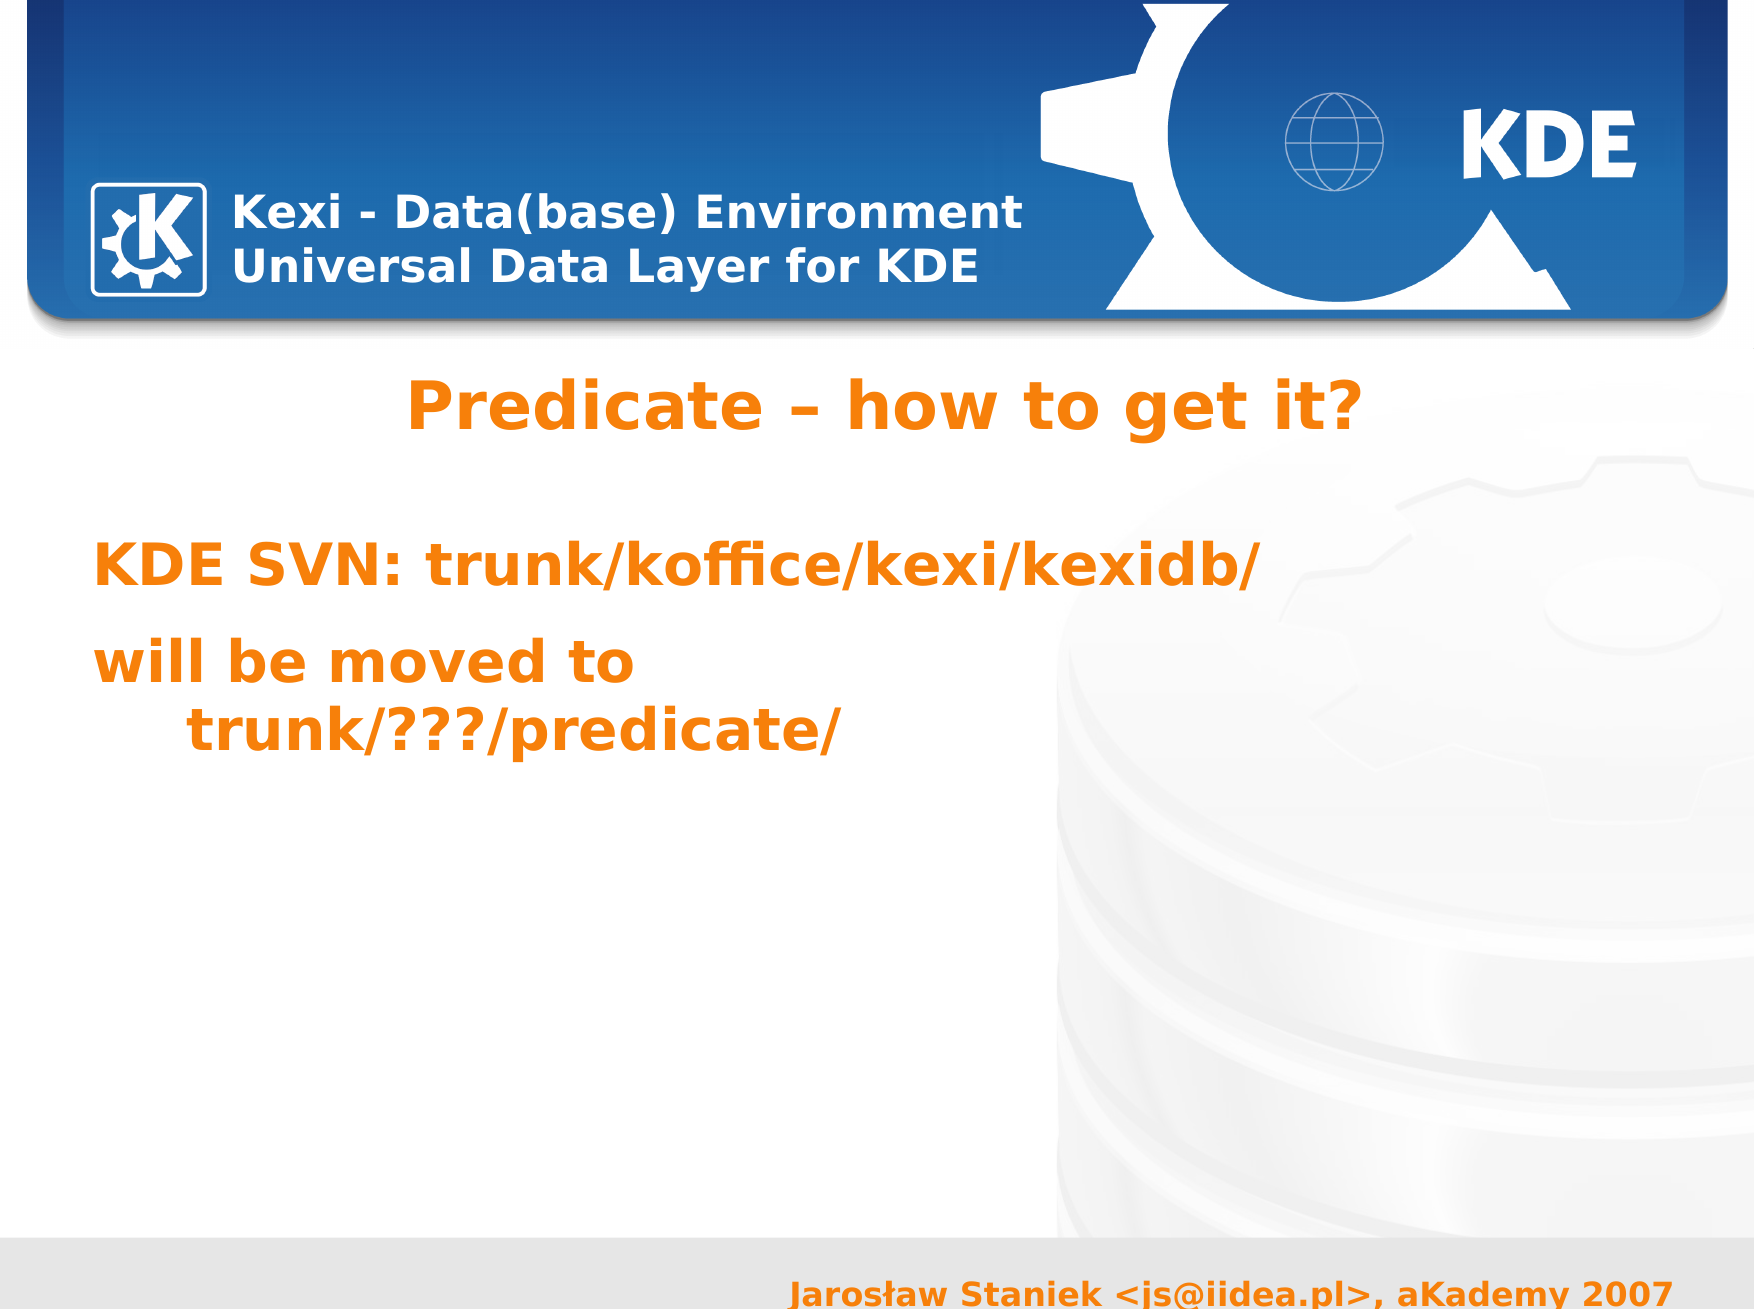

# Predicate – how to get it?
KDE SVN: trunk/koffice/kexi/kexidb/
will be moved to
 trunk/???/predicate/